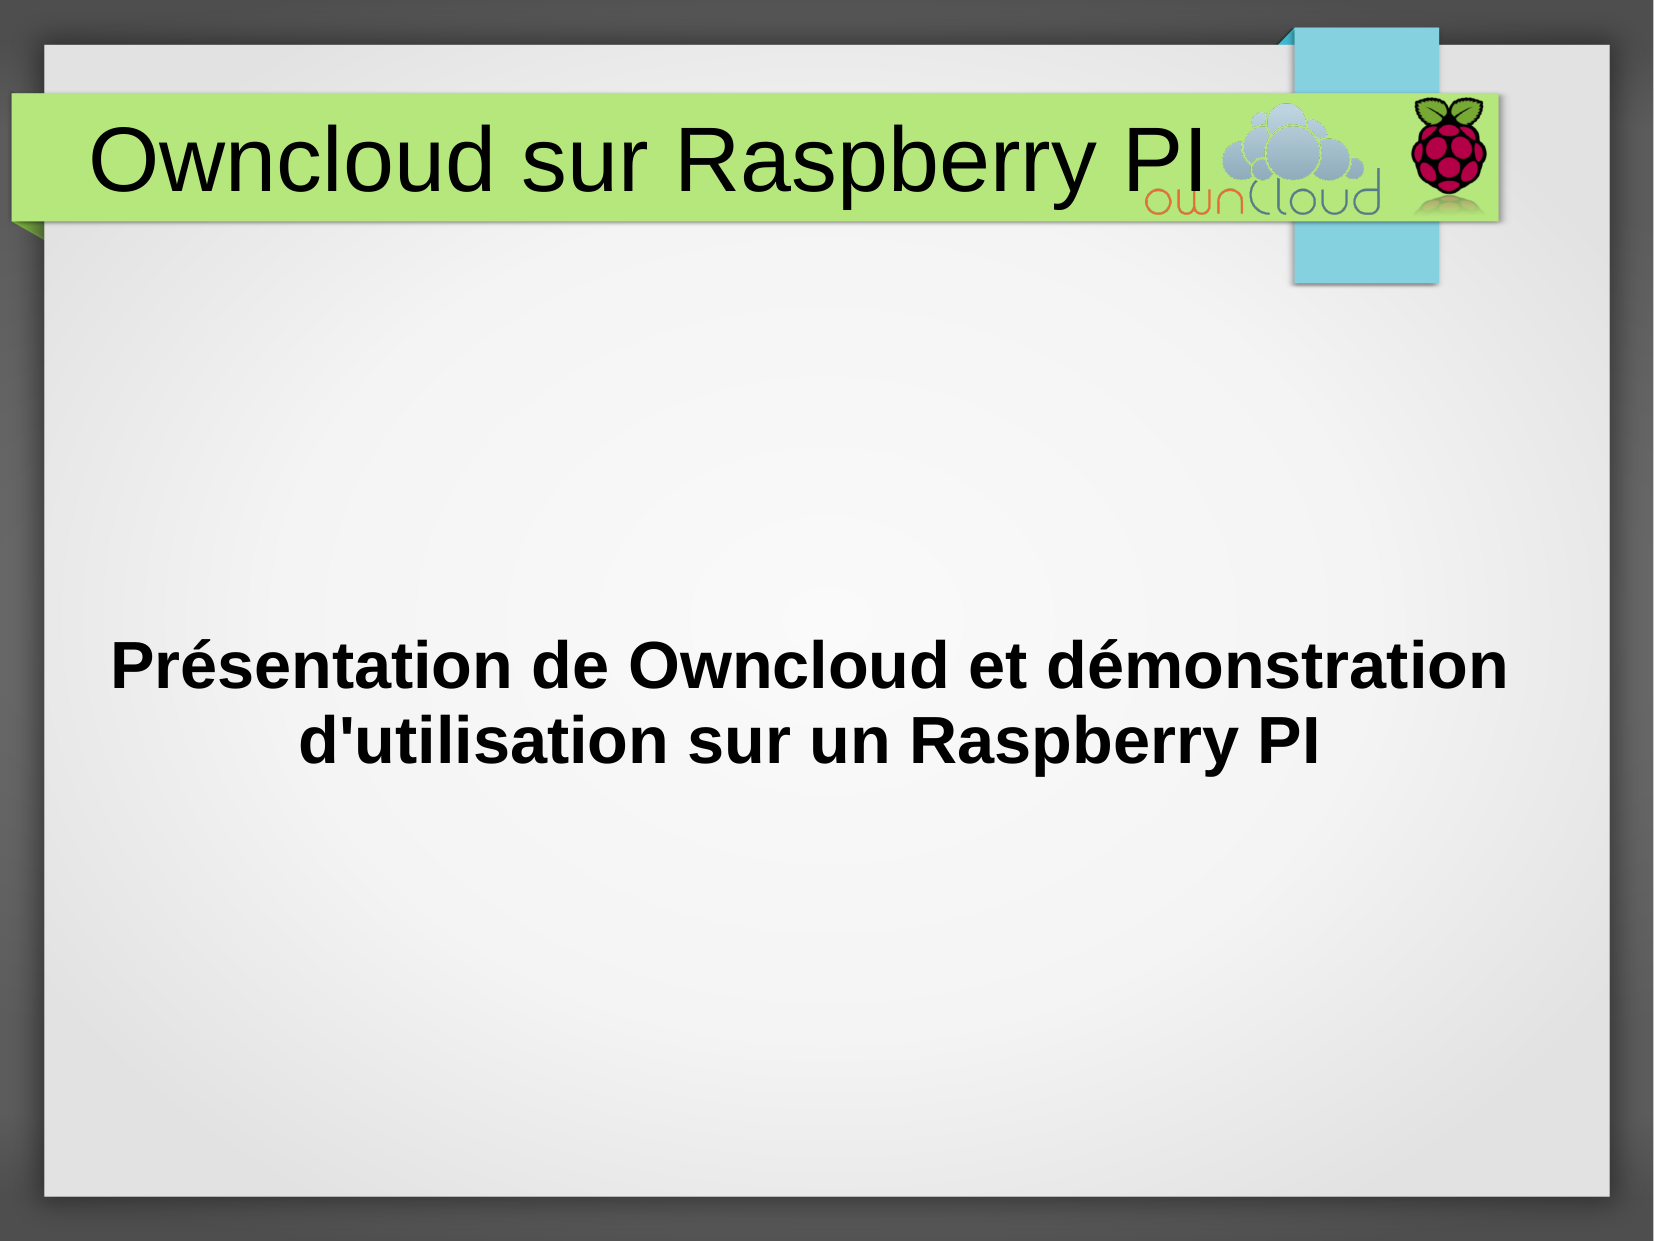

# Owncloud sur Raspberry PI
Présentation de Owncloud et démonstration d'utilisation sur un Raspberry PI